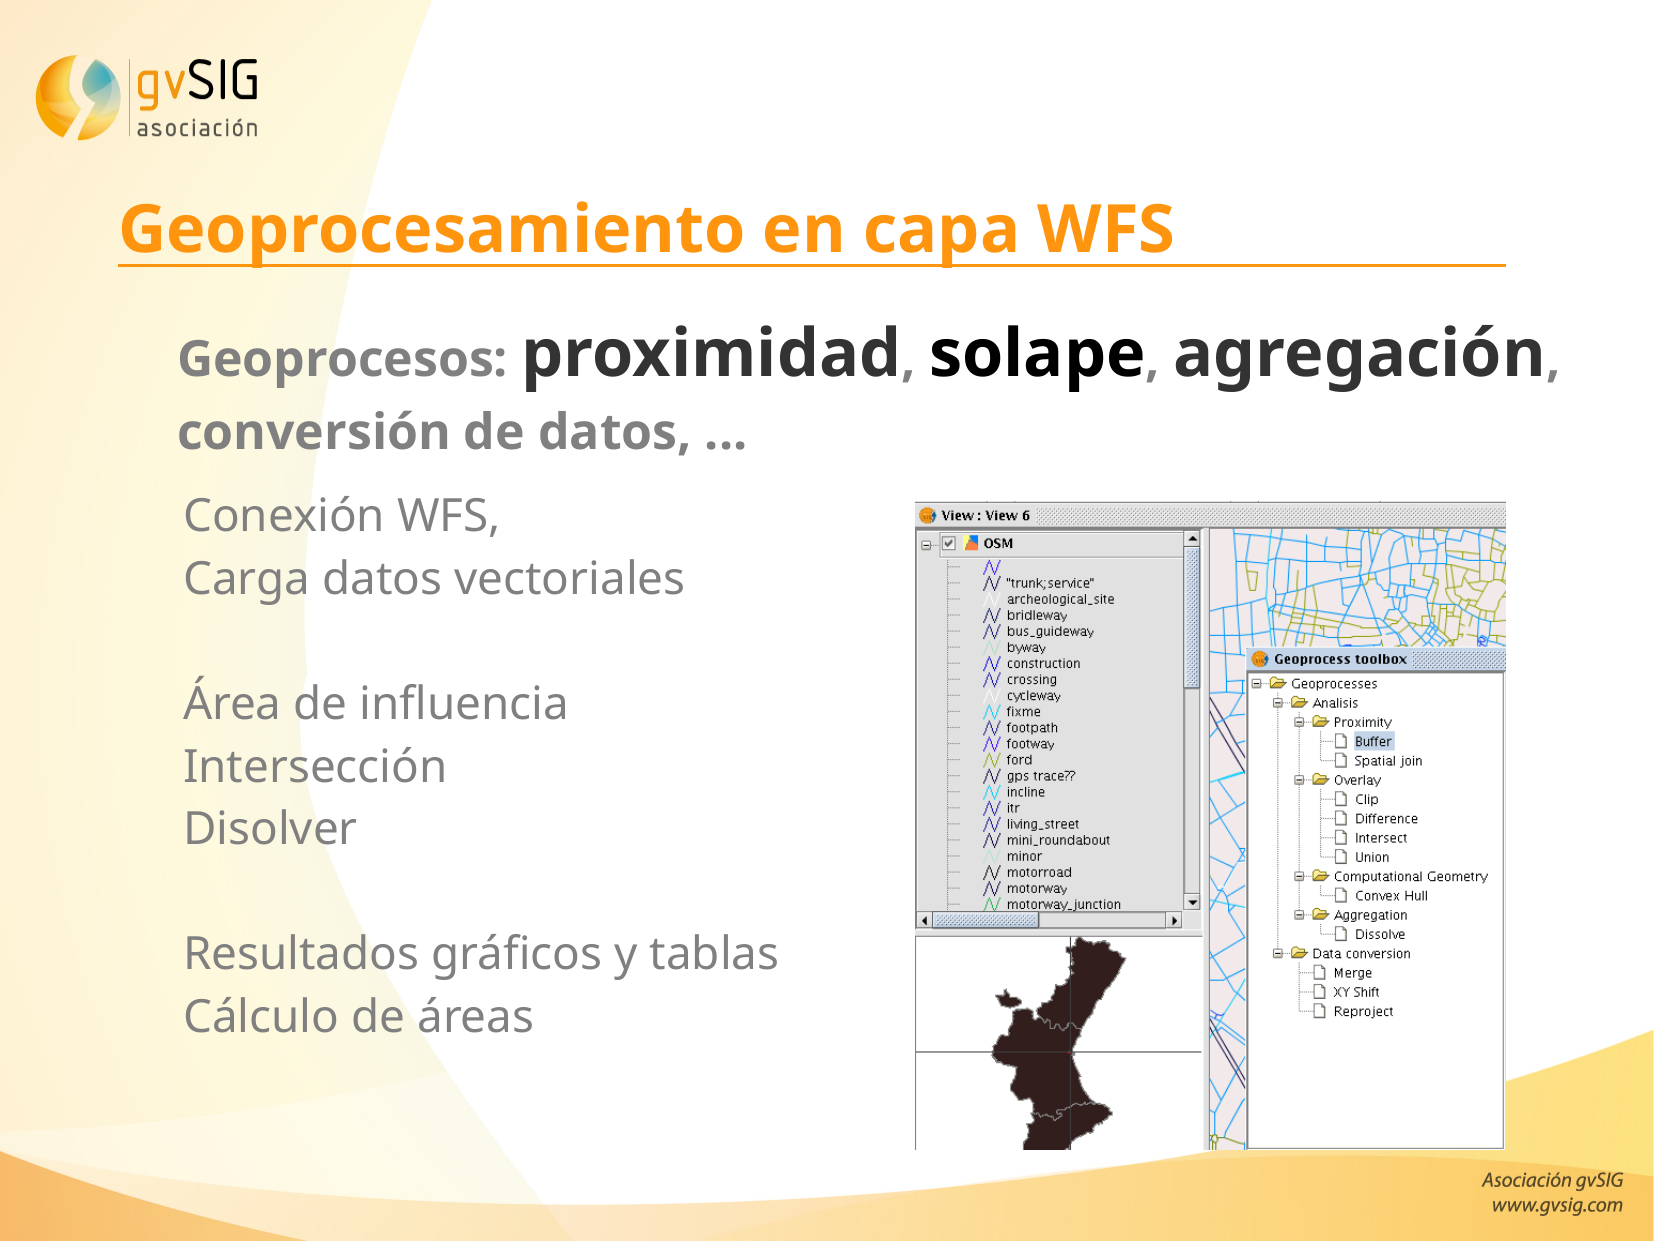

# Geoprocesamiento en capa WFS
Geoprocesos: proximidad, solape, agregación, conversión de datos, ...
Conexión WFS,
Carga datos vectoriales
Área de influencia
Intersección
Disolver
Resultados gráficos y tablas
Cálculo de áreas